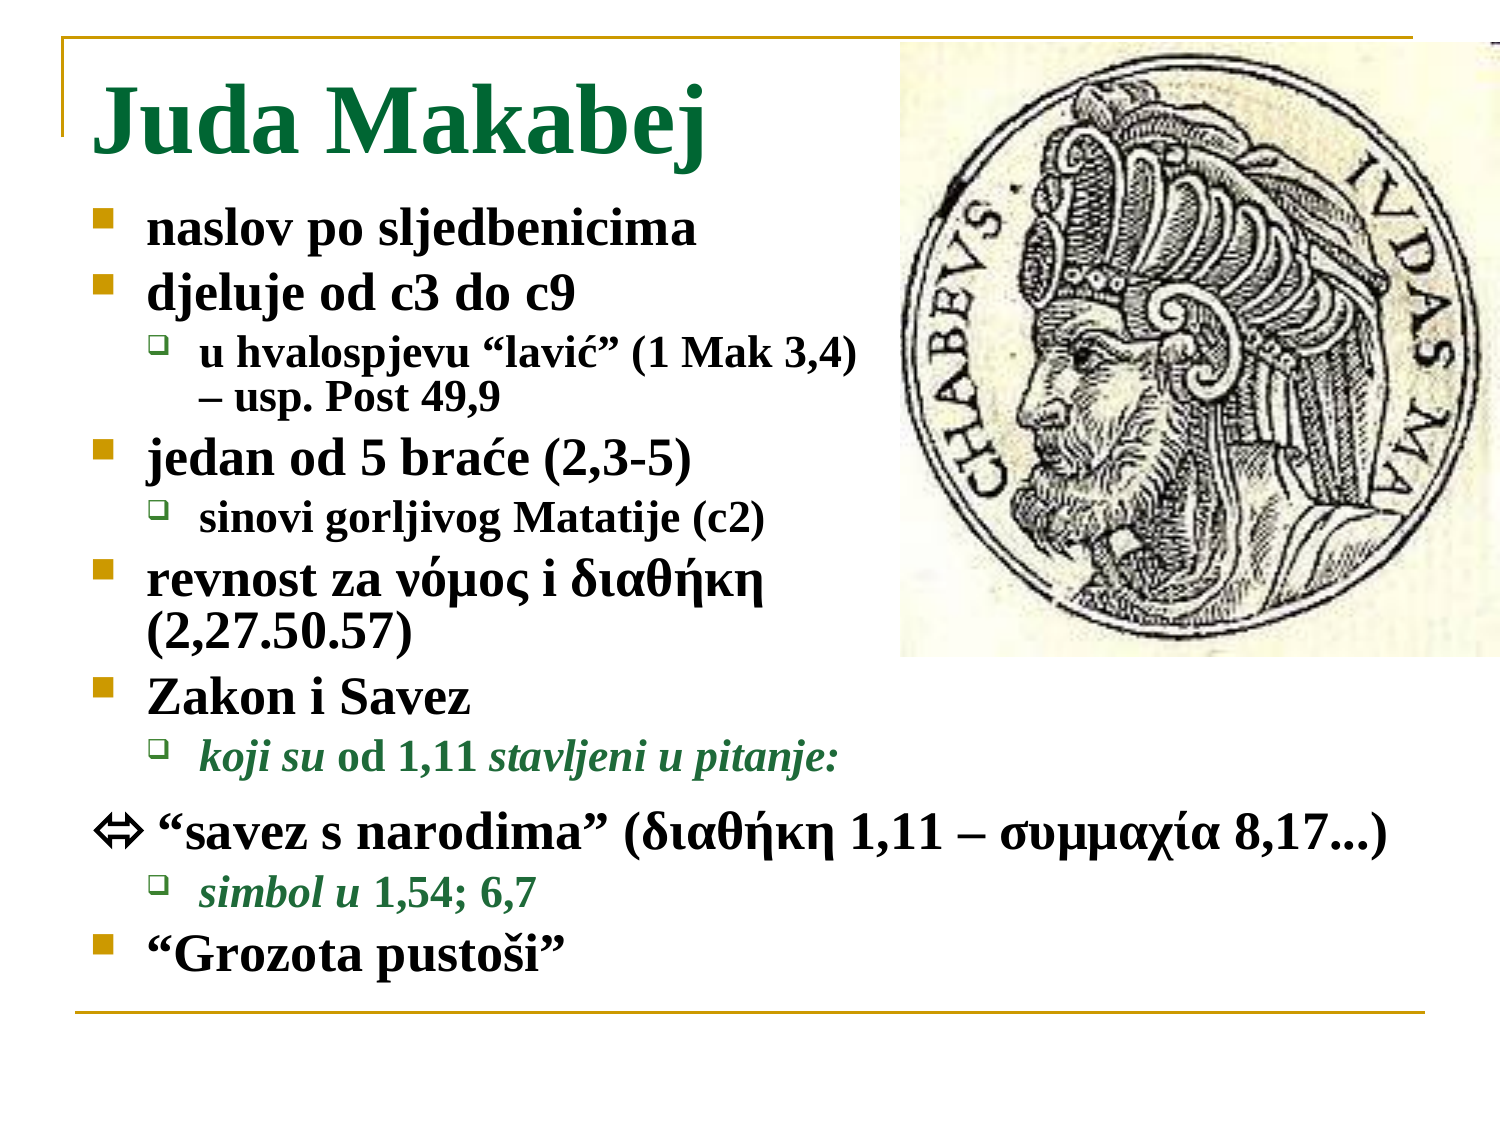

# Juda Makabej
naslov po sljedbenicima
djeluje od c3 do c9
u hvalospjevu “lavić” (1 Mak 3,4)
– usp. Post 49,9
jedan od 5 braće (2,3-5)
sinovi gorljivog Matatije (c2)
revnost za νόμος i διαθήκη
(2,27.50.57)
Zakon i Savez
koji su od 1,11 stavljeni u pitanje:
 “savez s narodima” (διαθήκη 1,11 – συμμαχία 8,17...)
simbol u 1,54; 6,7
“Grozota pustoši”